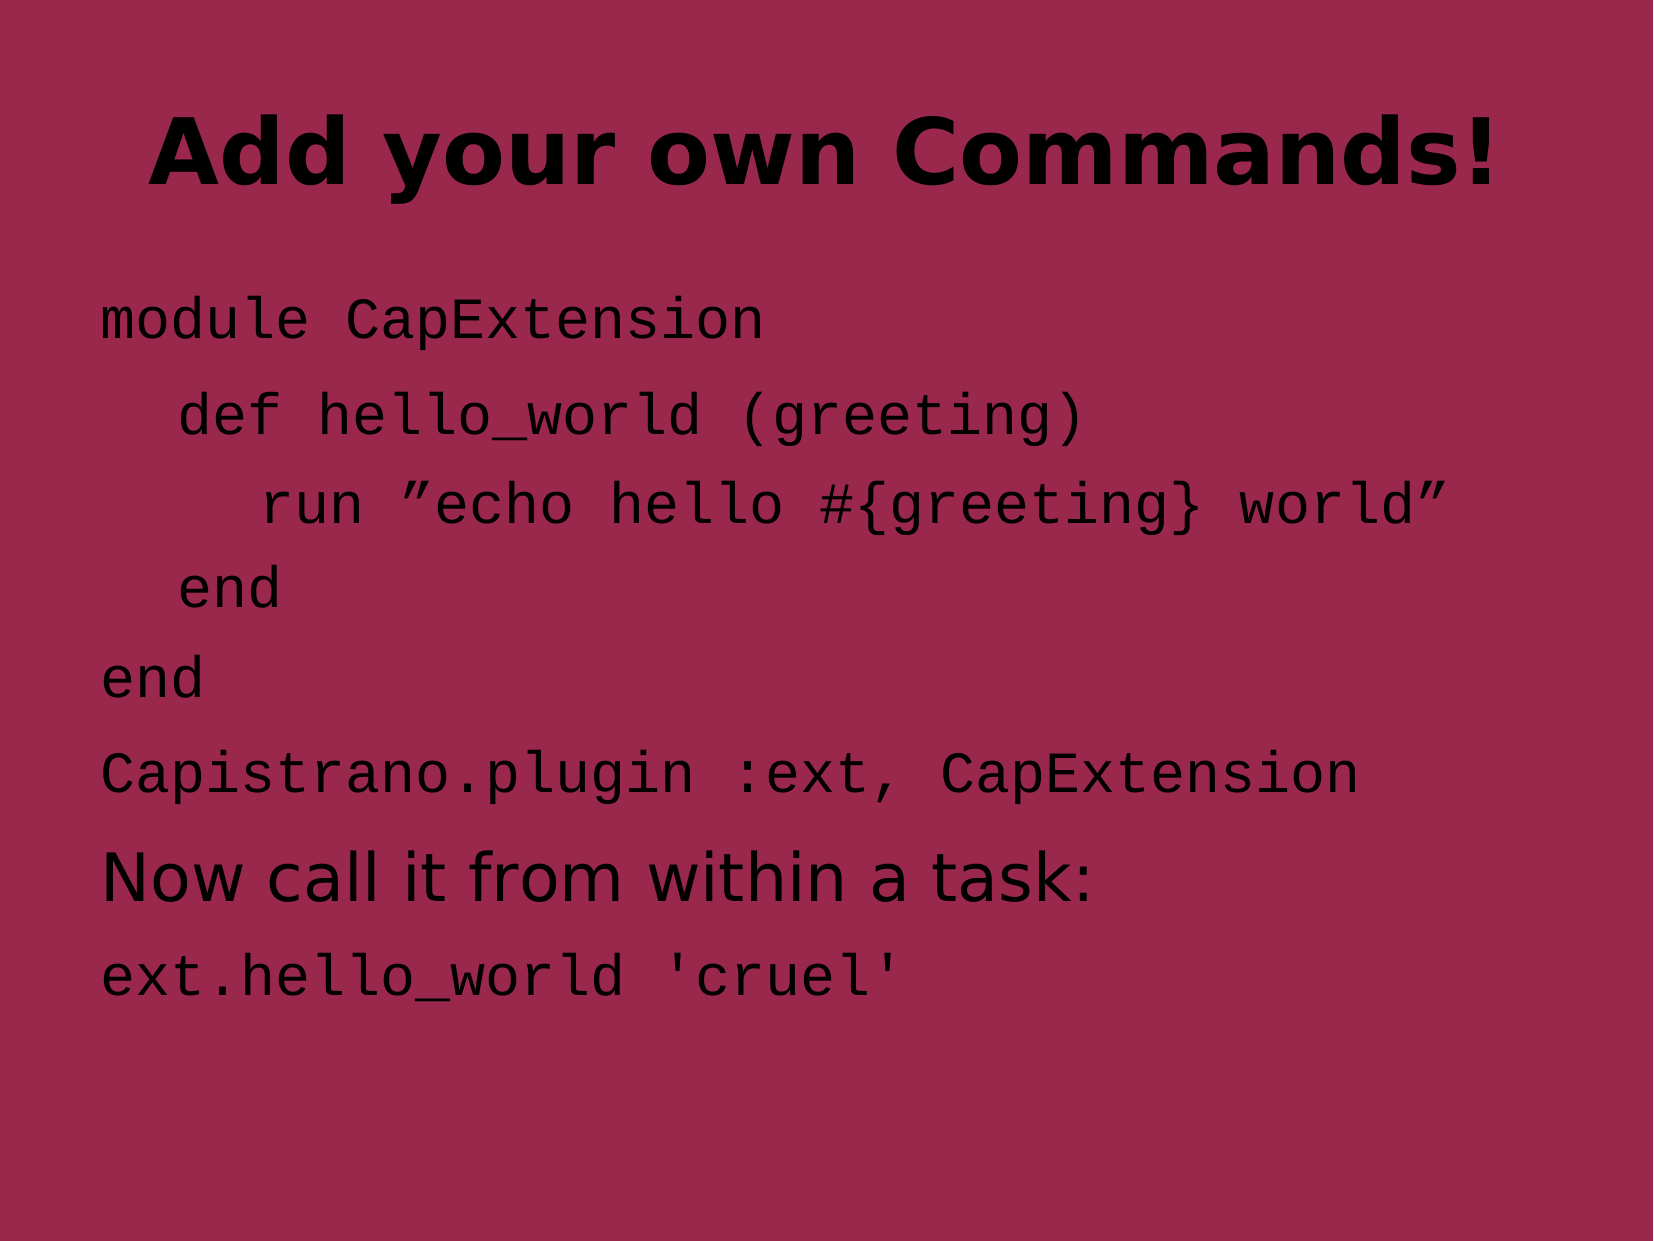

# Add your own Commands!
module CapExtension
def hello_world (greeting)
run ”echo hello #{greeting} world”
end
end
Capistrano.plugin :ext, CapExtension
Now call it from within a task:
ext.hello_world 'cruel'